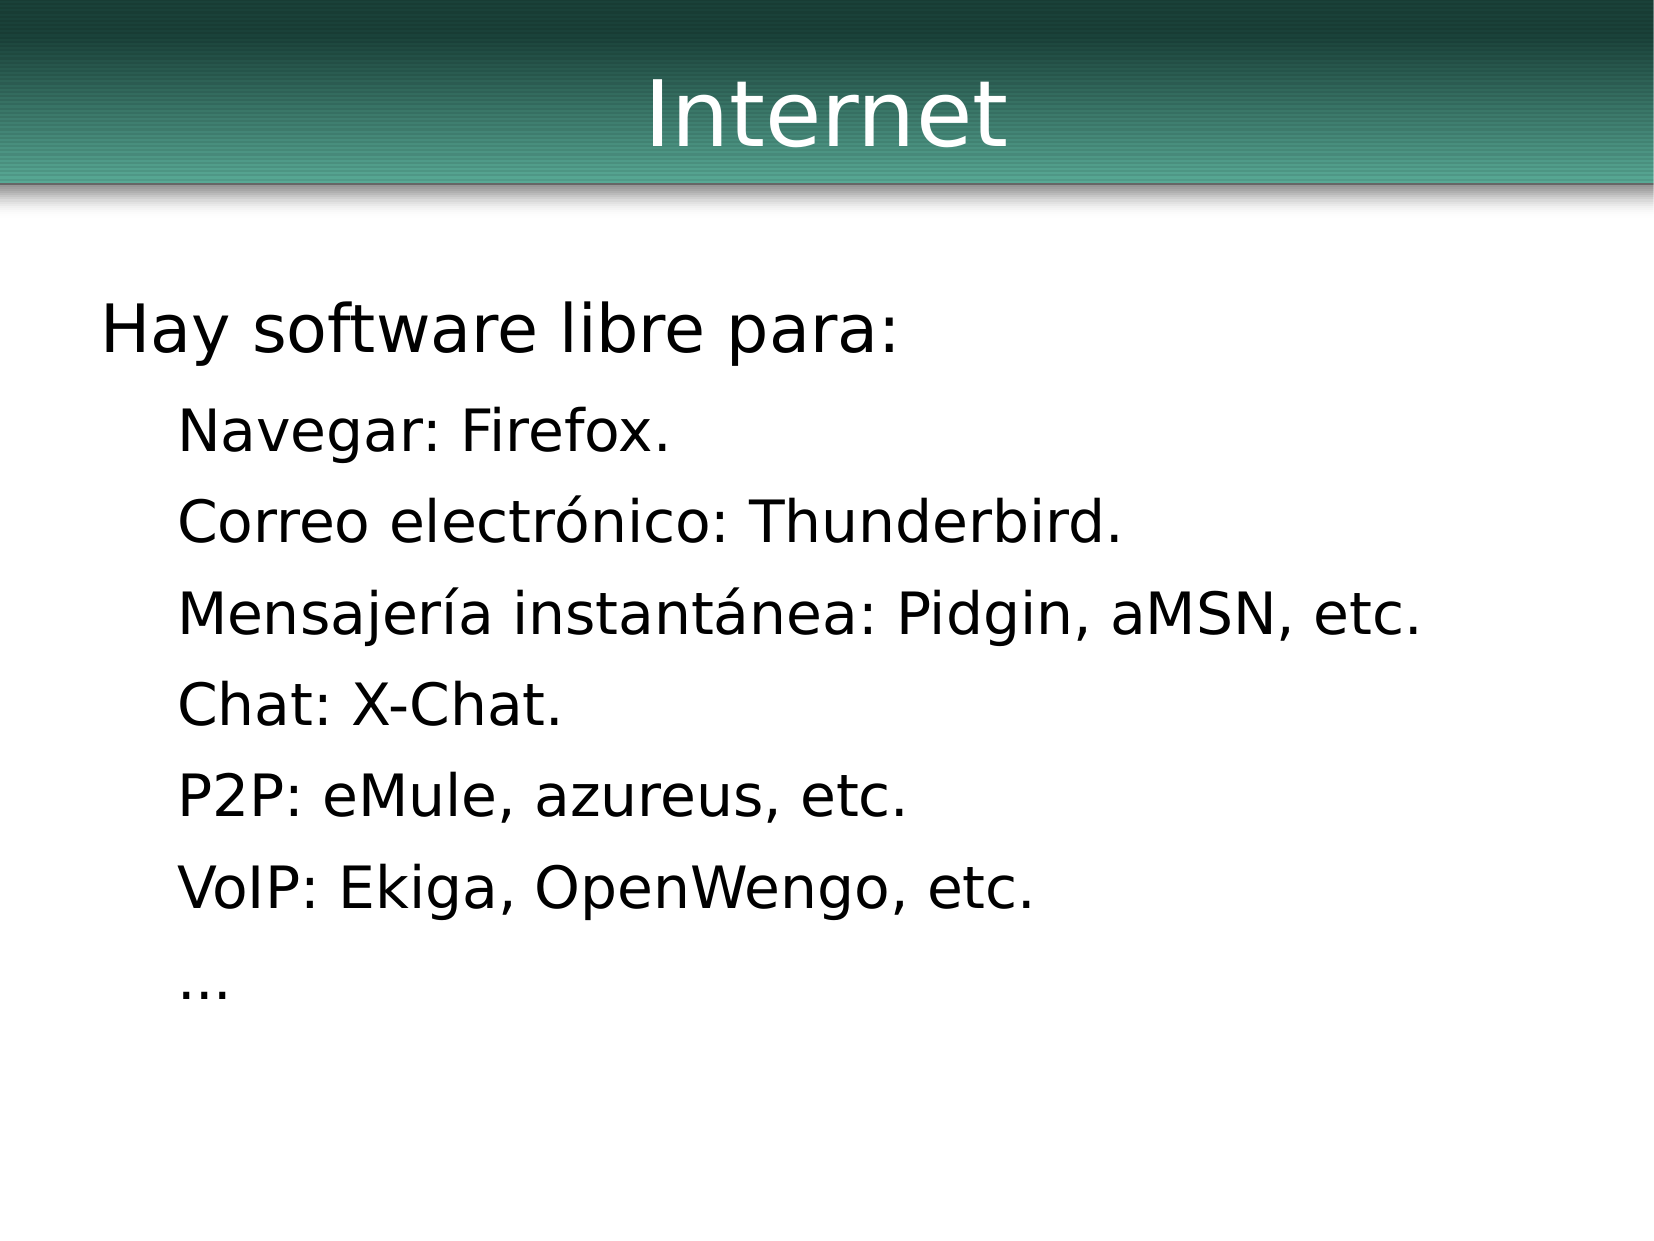

# Internet
Hay software libre para:
Navegar: Firefox.
Correo electrónico: Thunderbird.
Mensajería instantánea: Pidgin, aMSN, etc.
Chat: X-Chat.
P2P: eMule, azureus, etc.
VoIP: Ekiga, OpenWengo, etc.
...